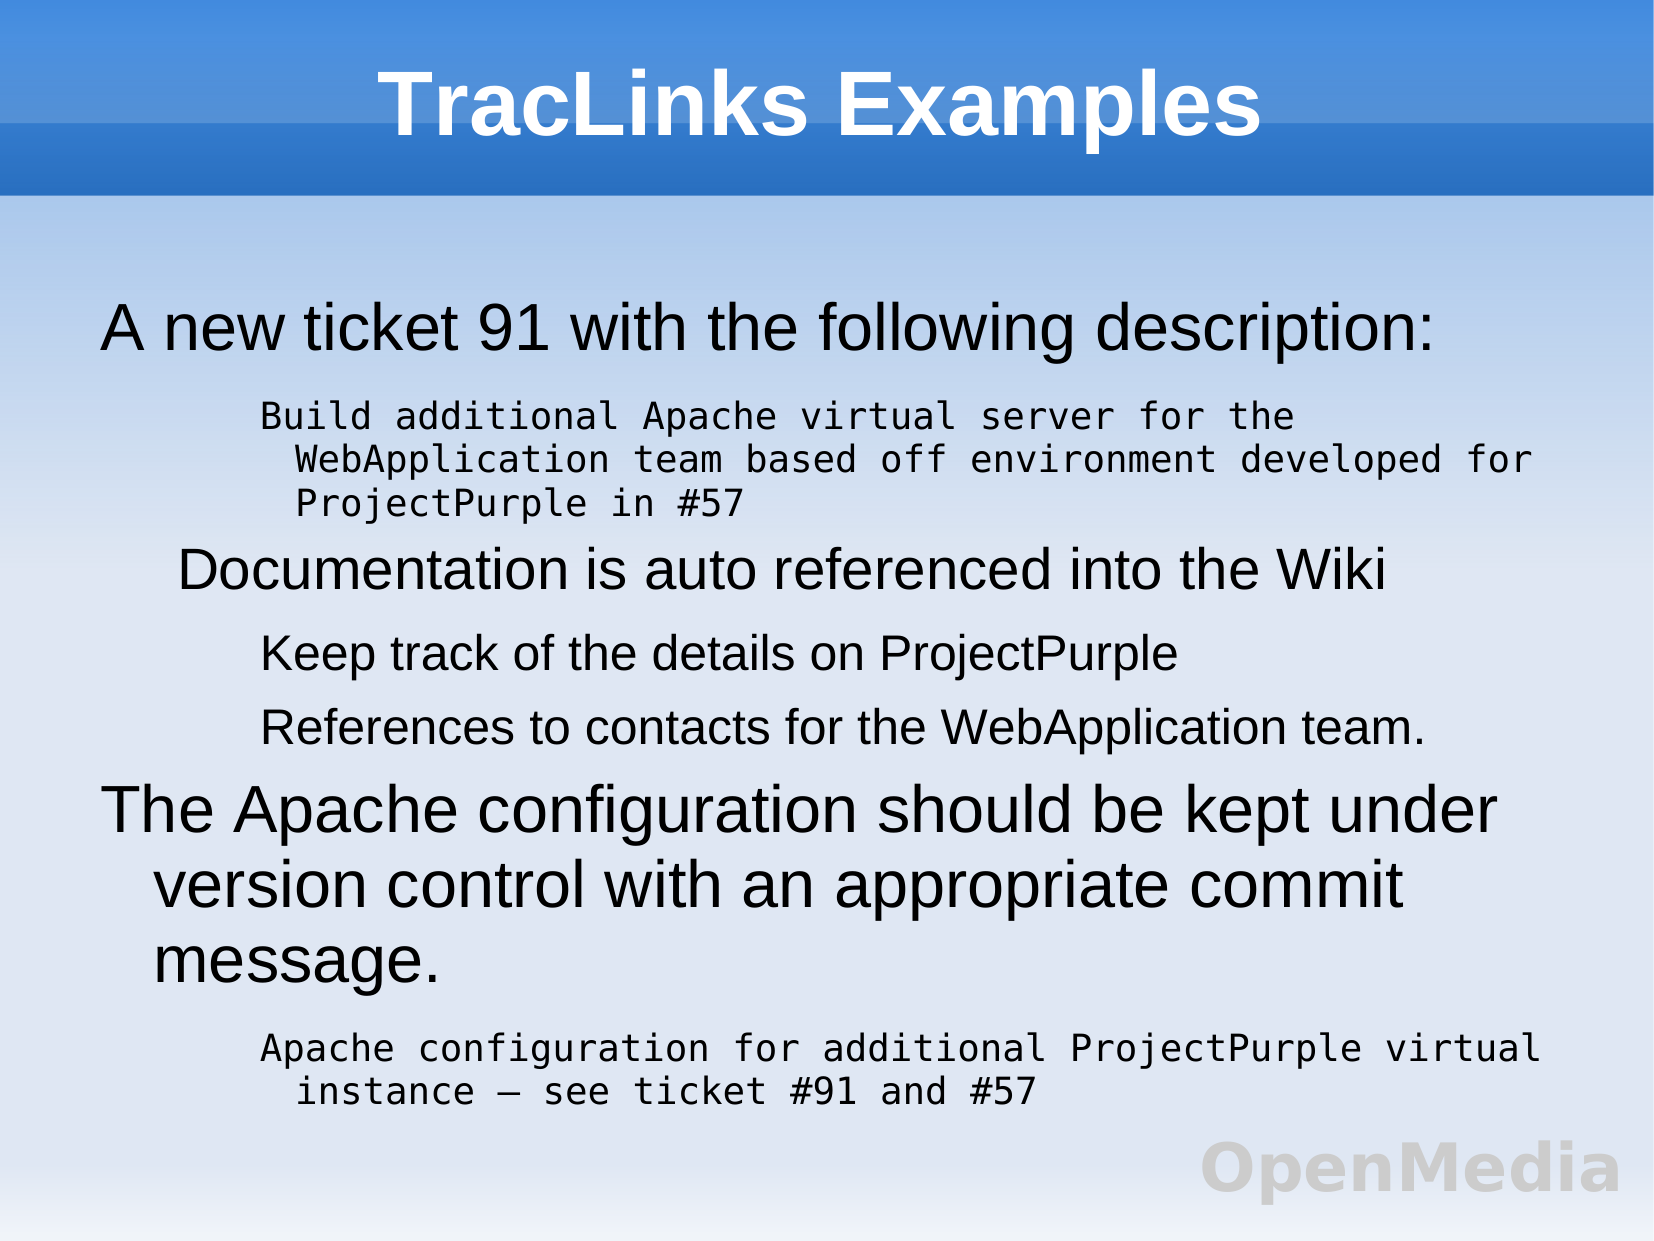

# TracLinks Examples
A new ticket 91 with the following description:
Build additional Apache virtual server for the WebApplication team based off environment developed for ProjectPurple in #57
Documentation is auto referenced into the Wiki
Keep track of the details on ProjectPurple
References to contacts for the WebApplication team.
The Apache configuration should be kept under version control with an appropriate commit message.
Apache configuration for additional ProjectPurple virtual instance – see ticket #91 and #57
23